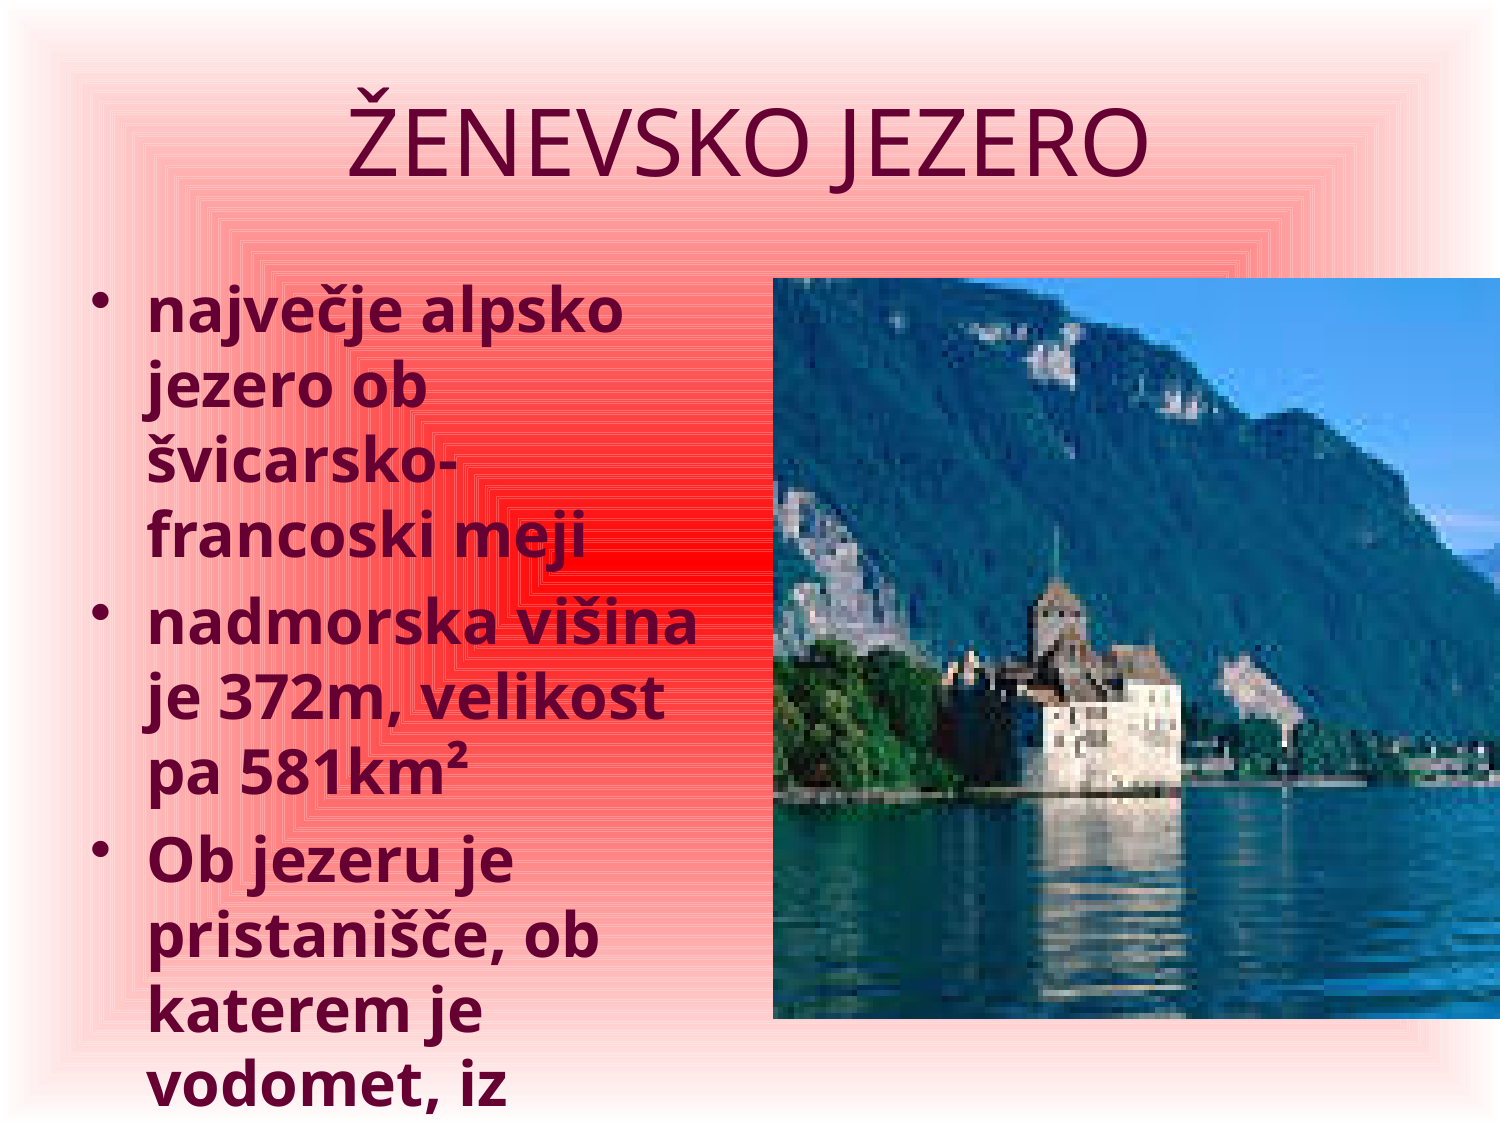

# ŽENEVSKO JEZERO
največje alpsko jezero ob švicarsko-francoski meji
nadmorska višina je 372m, velikost pa 581km²
Ob jezeru je pristanišče, ob katerem je vodomet, iz katerega brizga voda do 140m visoko